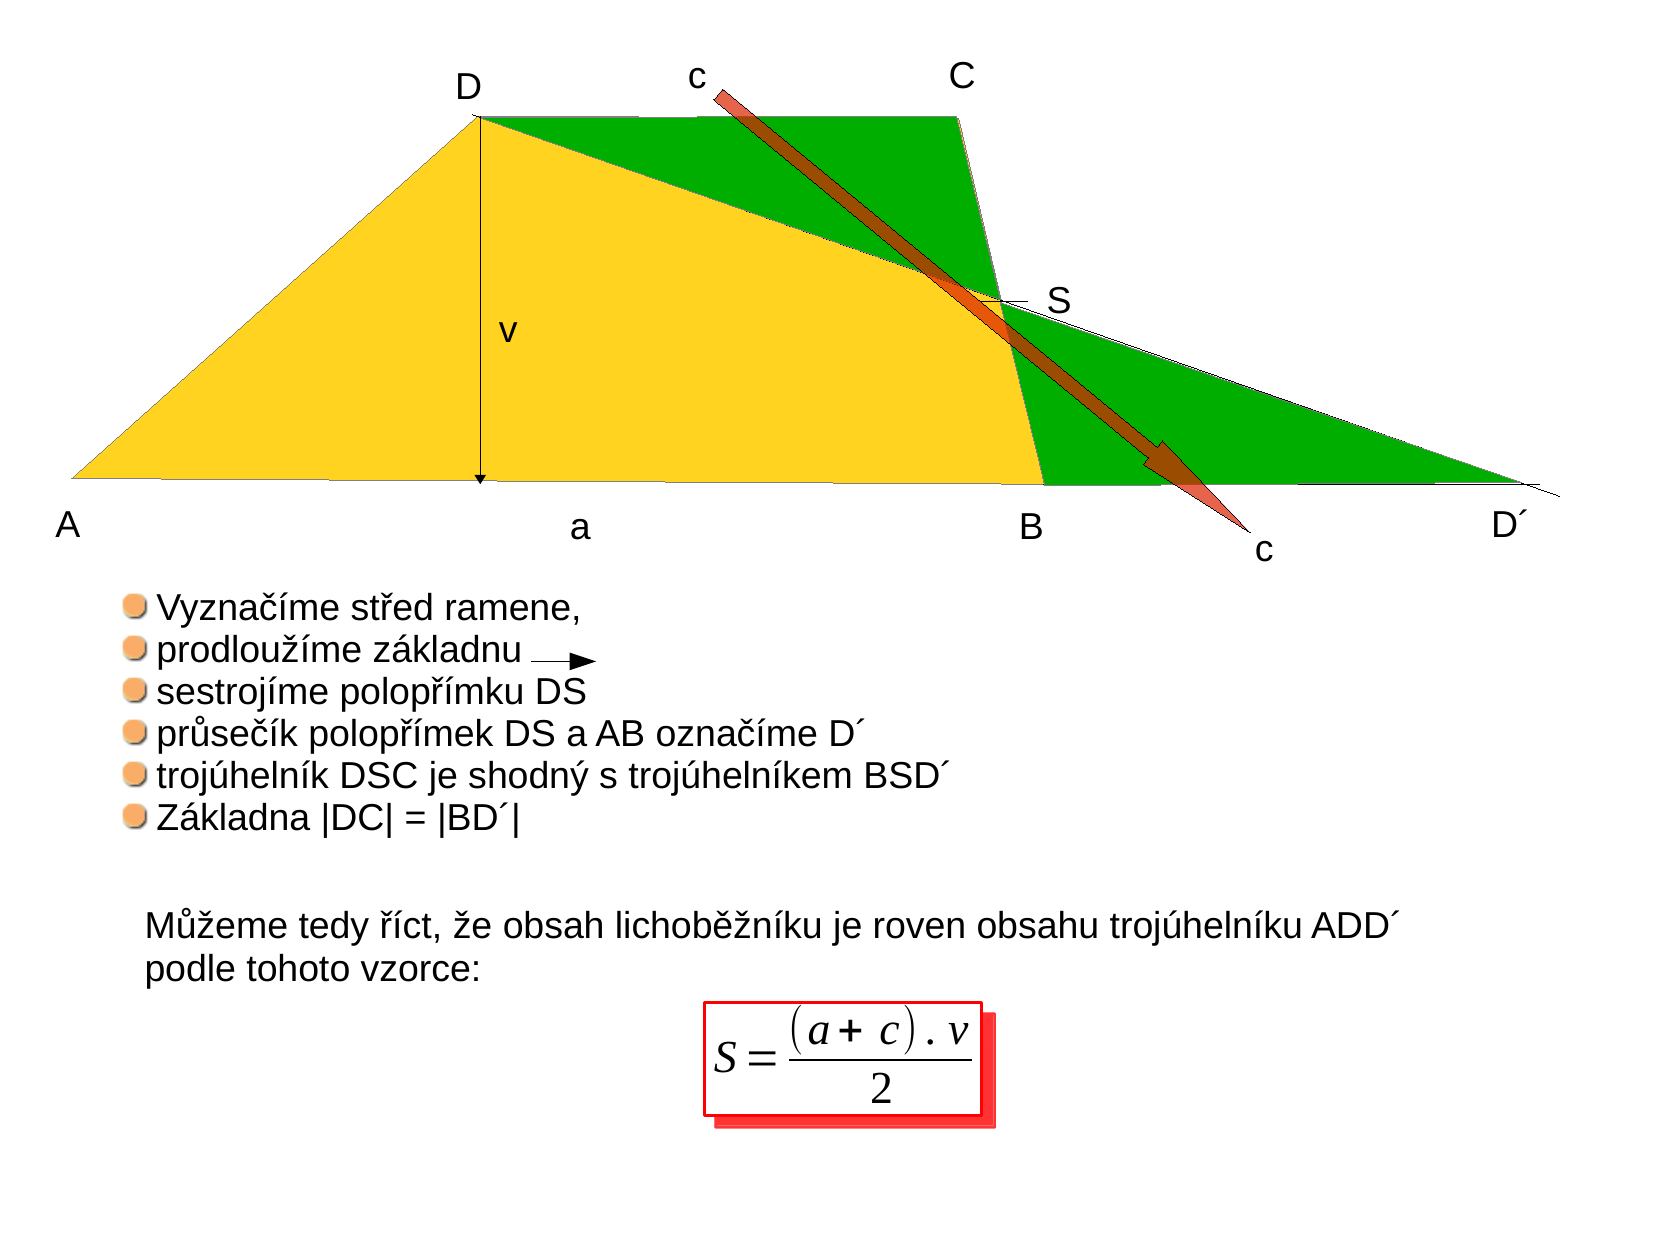

C
D
A
B
c
S
v
D´
a
c
Vyznačíme střed ramene,
prodloužíme základnu
sestrojíme polopřímku DS
průsečík polopřímek DS a AB označíme D´
trojúhelník DSC je shodný s trojúhelníkem BSD´
Základna |DC| = |BD´|
Můžeme tedy říct, že obsah lichoběžníku je roven obsahu trojúhelníku ADD´
podle tohoto vzorce: